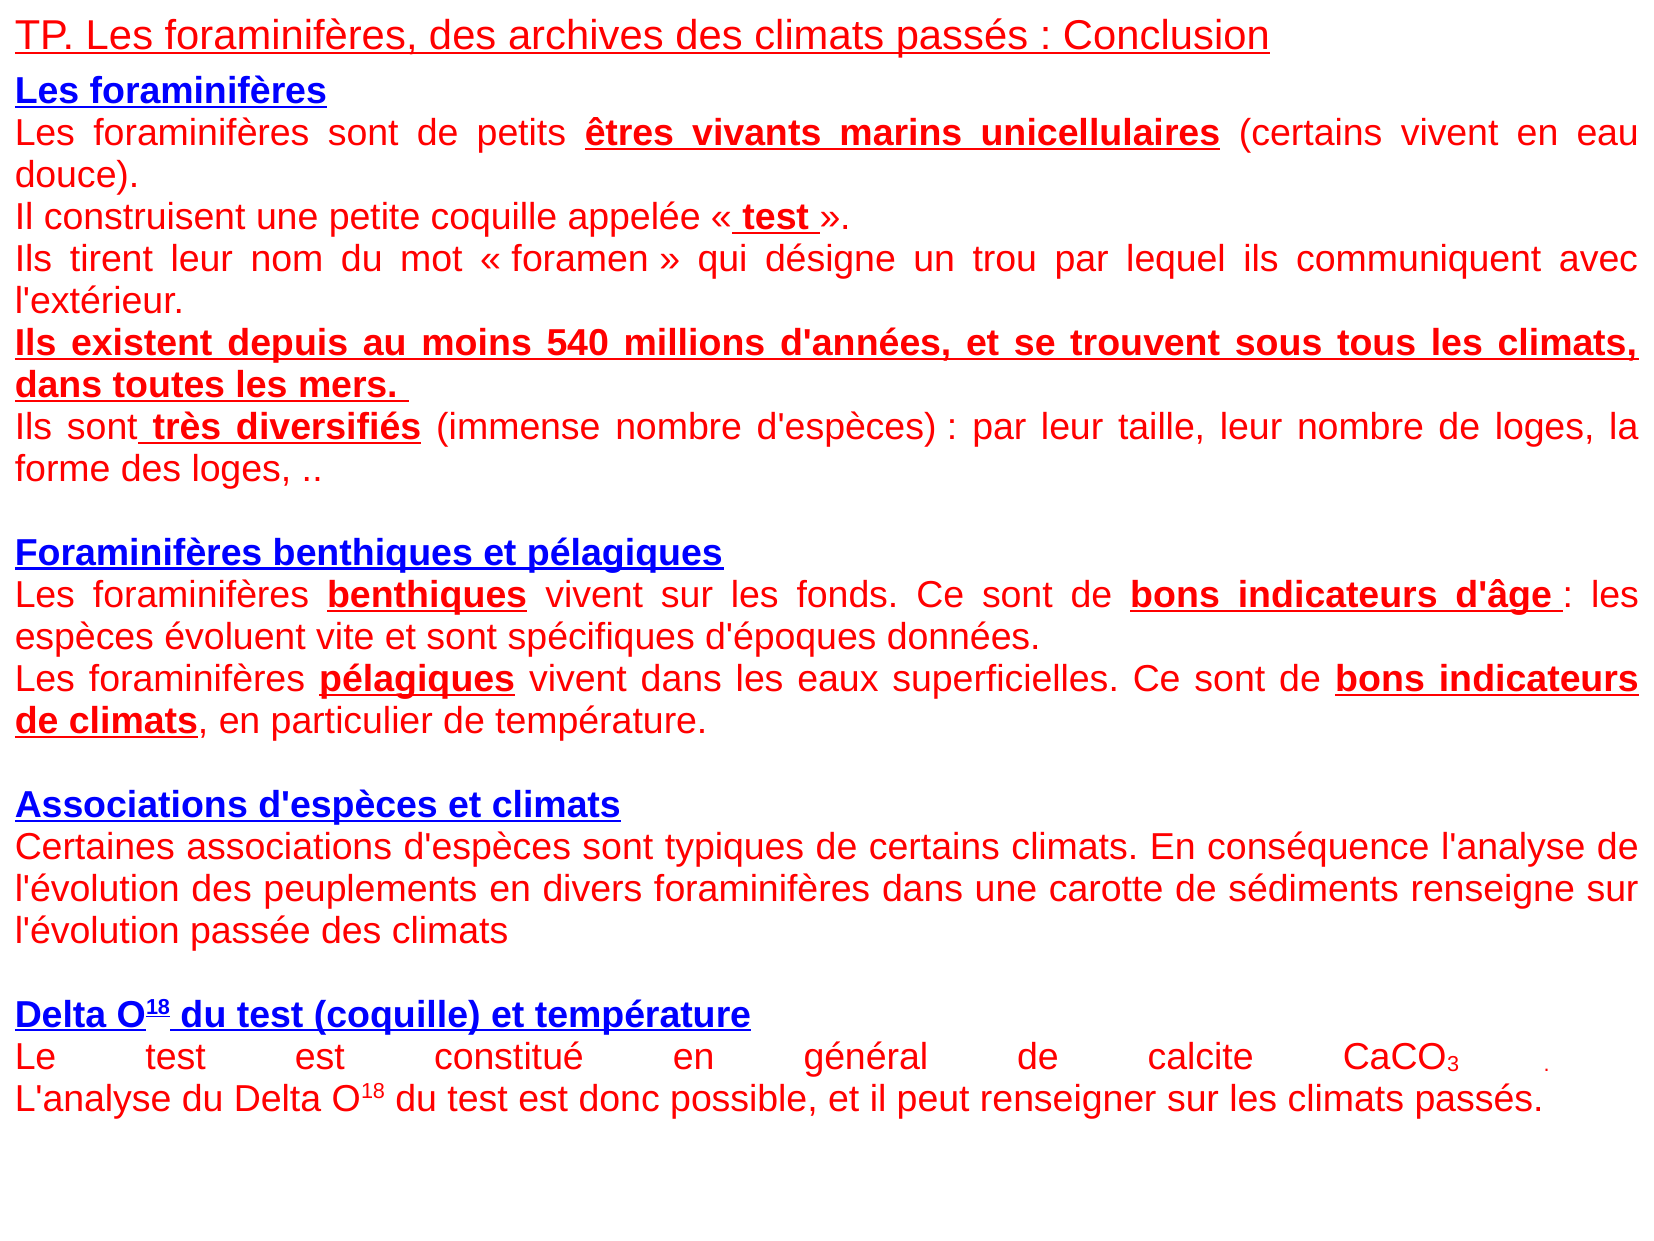

TP. Les foraminifères, des archives des climats passés : Conclusion
Les foraminifères
Les foraminifères sont de petits êtres vivants marins unicellulaires (certains vivent en eau douce).
Il construisent une petite coquille appelée « test ».
Ils tirent leur nom du mot « foramen » qui désigne un trou par lequel ils communiquent avec l'extérieur.
Ils existent depuis au moins 540 millions d'années, et se trouvent sous tous les climats, dans toutes les mers.
Ils sont très diversifiés (immense nombre d'espèces) : par leur taille, leur nombre de loges, la forme des loges, ..
Foraminifères benthiques et pélagiques
Les foraminifères benthiques vivent sur les fonds. Ce sont de bons indicateurs d'âge : les espèces évoluent vite et sont spécifiques d'époques données.
Les foraminifères pélagiques vivent dans les eaux superficielles. Ce sont de bons indicateurs de climats, en particulier de température.
Associations d'espèces et climats
Certaines associations d'espèces sont typiques de certains climats. En conséquence l'analyse de l'évolution des peuplements en divers foraminifères dans une carotte de sédiments renseigne sur l'évolution passée des climats
Delta O18 du test (coquille) et température
Le test est constitué en général de calcite CaCO3 .
L'analyse du Delta O18 du test est donc possible, et il peut renseigner sur les climats passés.